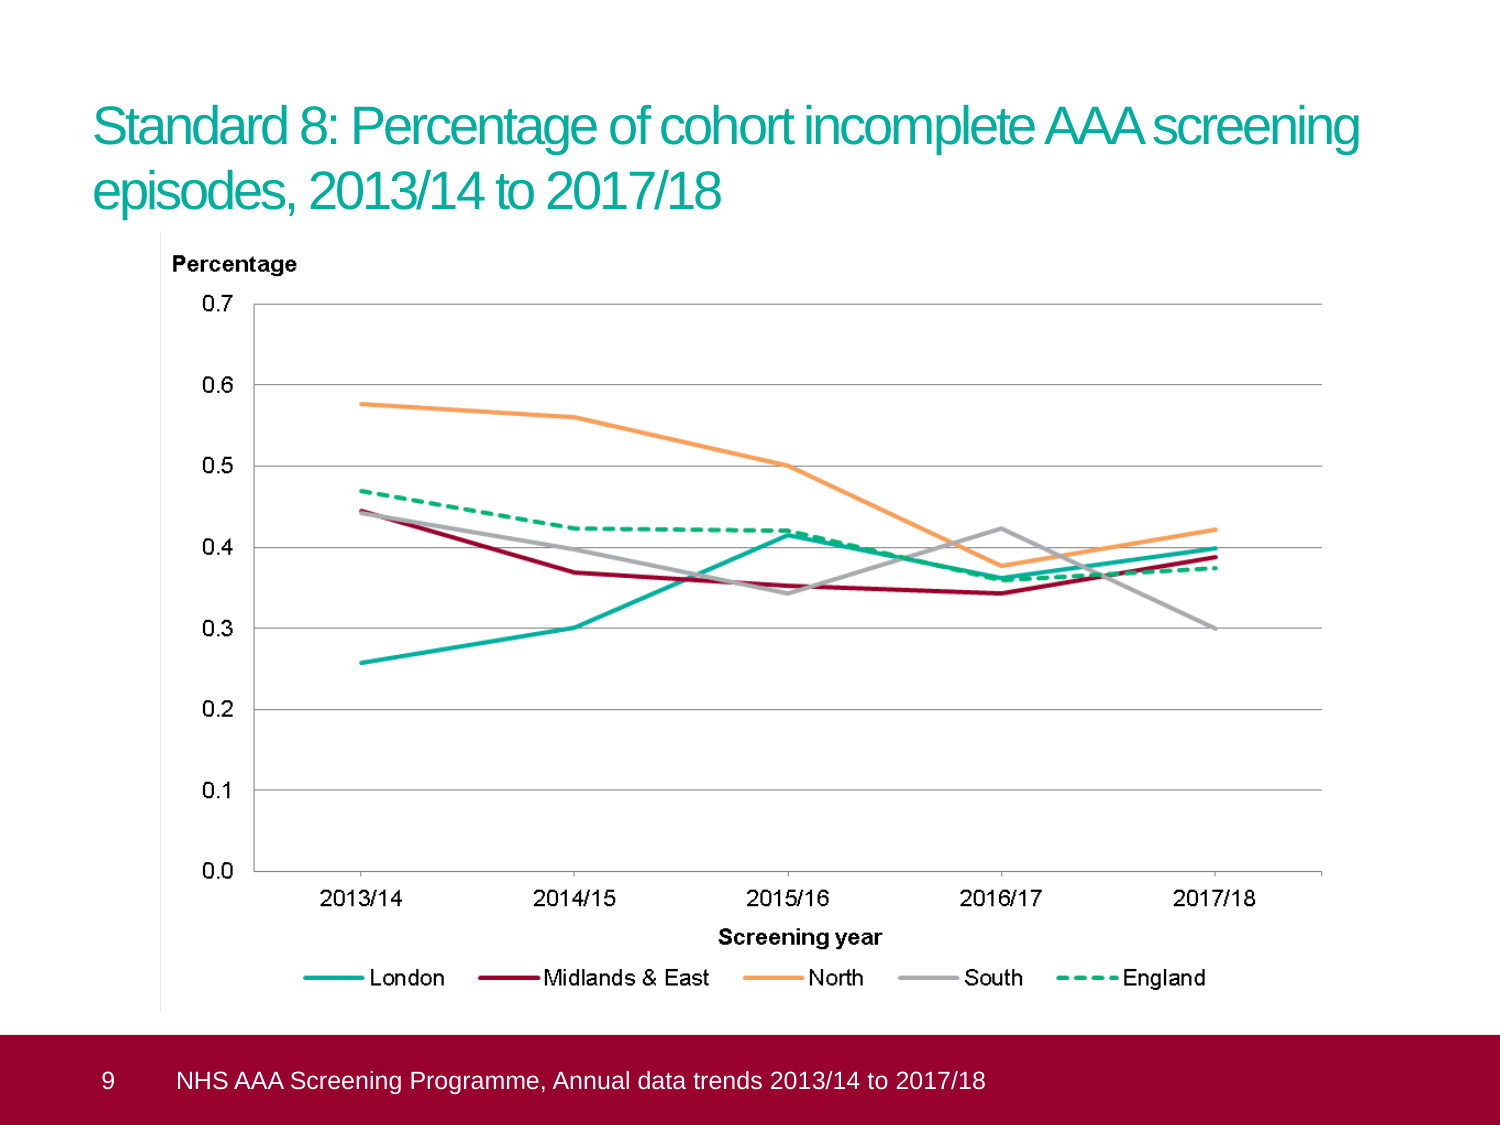

# Standard 8: Percentage of cohort incomplete AAA screening episodes, 2013/14 to 2017/18
NHS AAA Screening Programme, Annual data trends 2013/14 to 2017/18